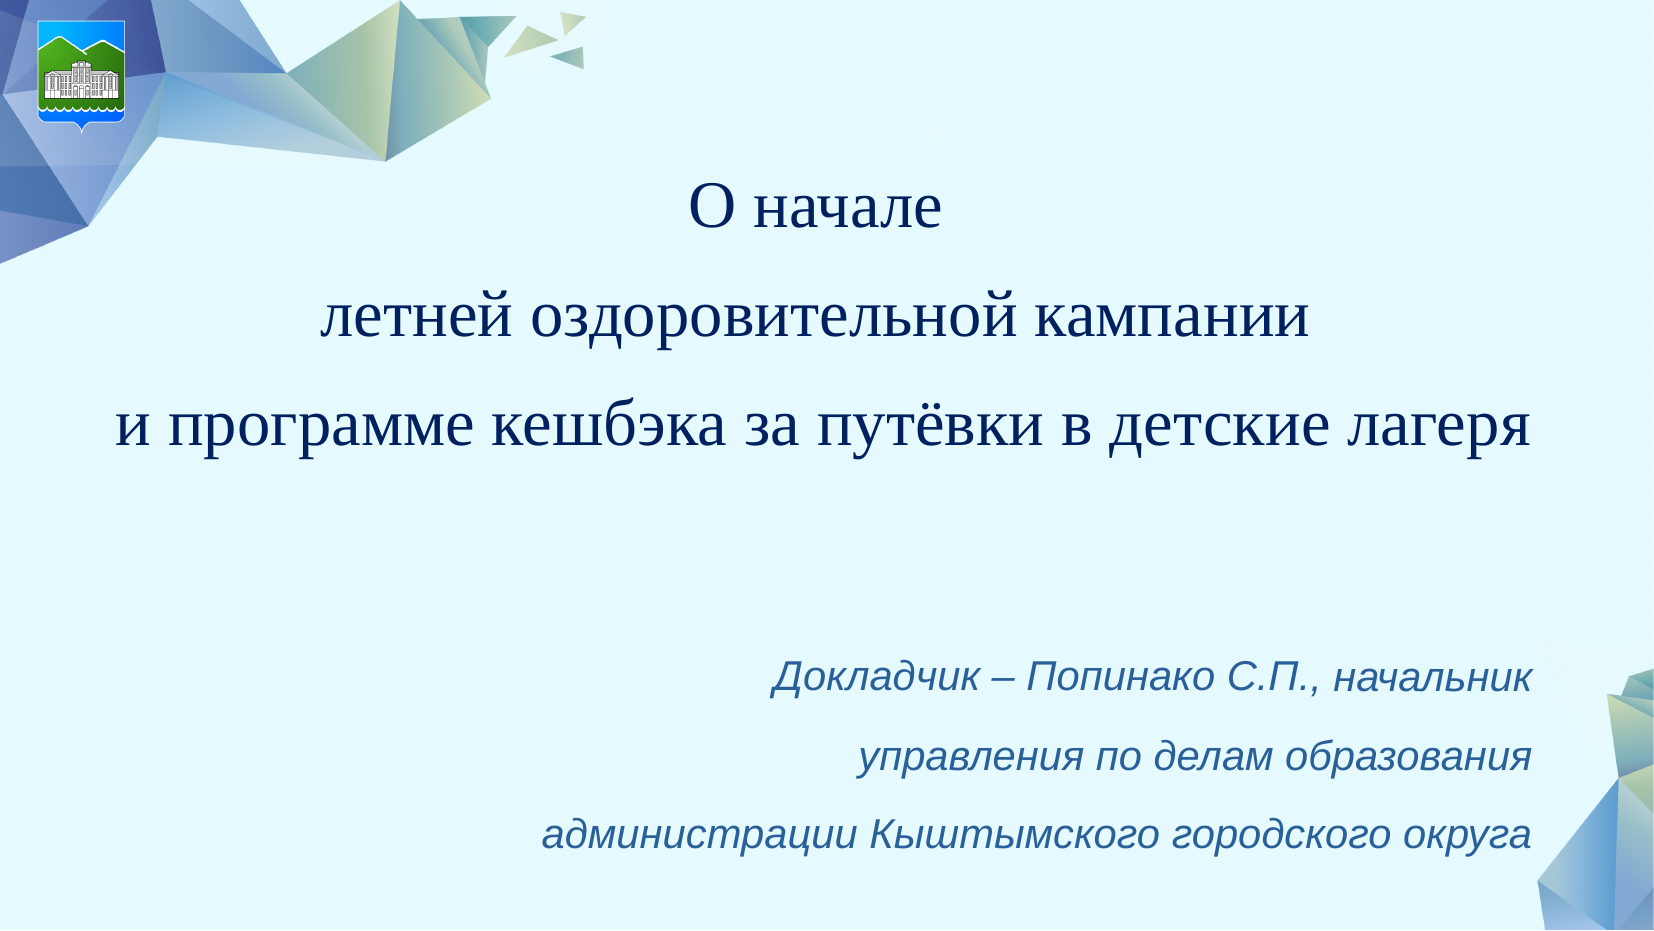

# О начале
летней оздоровительной кампании
и программе кешбэка за путёвки в детские лагеря
 Докладчик – Попинако С.П., начальник
управления по делам образования
администрации Кыштымского городского округа